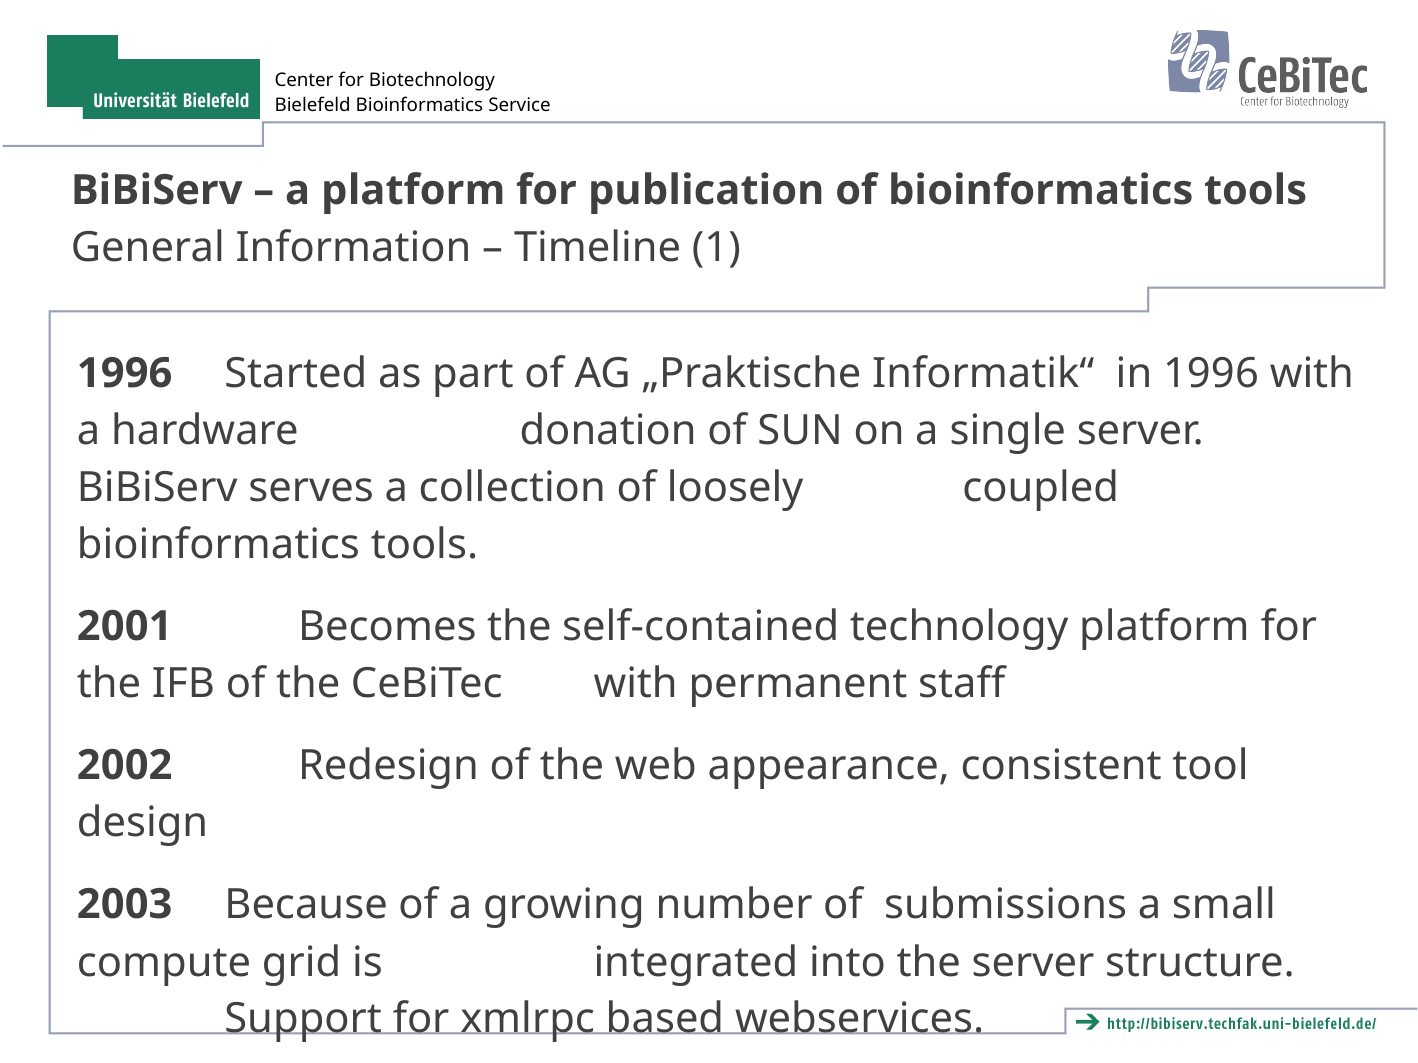

# BiBiServ – a platform for publication of bioinformatics tools General Information – Timeline (1)
1996	Started as part of AG „Praktische Informatik“ in 1996 with a hardware 			donation of SUN on a single server. BiBiServ serves a collection of loosely 			coupled bioinformatics tools.
2001		Becomes the self-contained technology platform for the IFB of the CeBiTec 		with permanent staff
2002		Redesign of the web appearance, consistent tool design
2003	Because of a growing number of submissions a small compute grid is 			integrated into the server structure.
		Support for xmlrpc based webservices.
2004	Member of HOBIT. Support for SOAP based webservices.